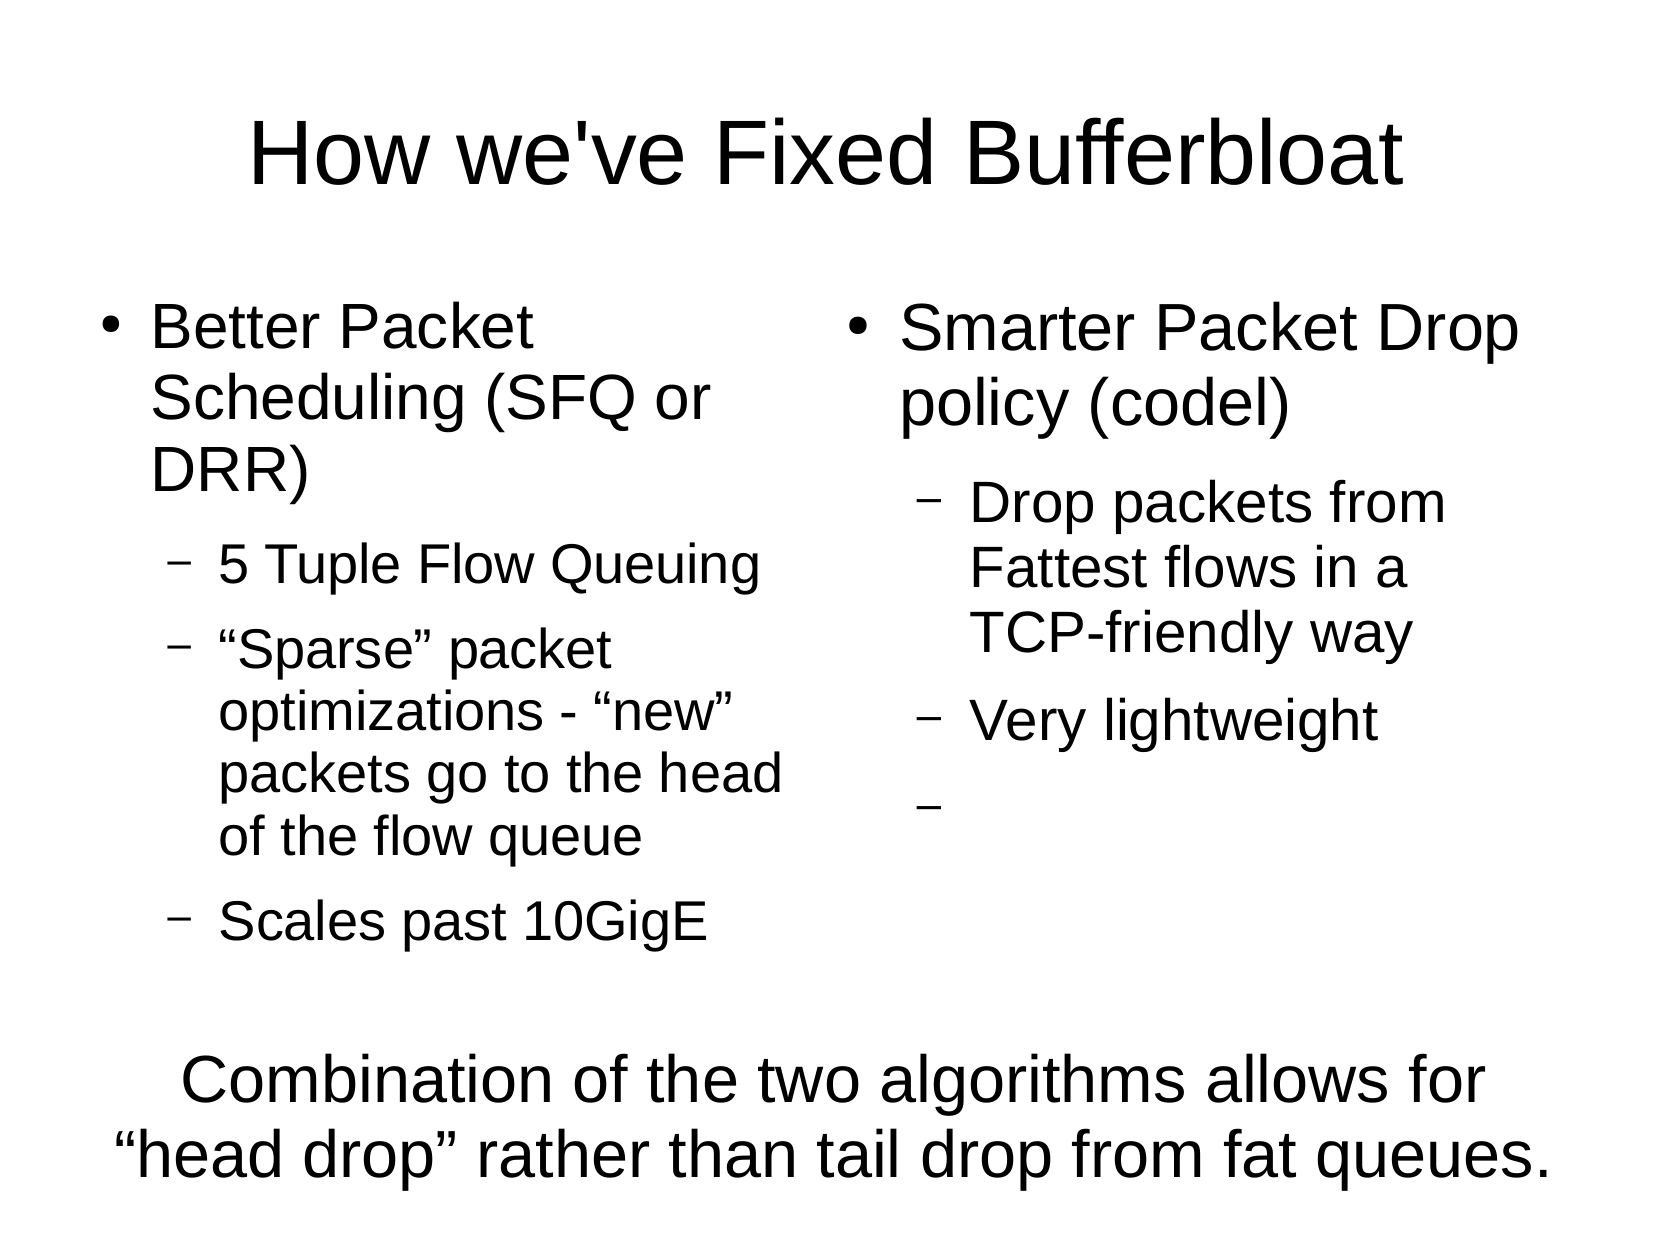

# How we've Fixed Bufferbloat
Better Packet Scheduling (SFQ or DRR)
5 Tuple Flow Queuing
“Sparse” packet optimizations - “new” packets go to the head of the flow queue
Scales past 10GigE
Smarter Packet Drop policy (codel)
Drop packets from Fattest flows in a TCP-friendly way
Very lightweight
Combination of the two algorithms allows for “head drop” rather than tail drop from fat queues.